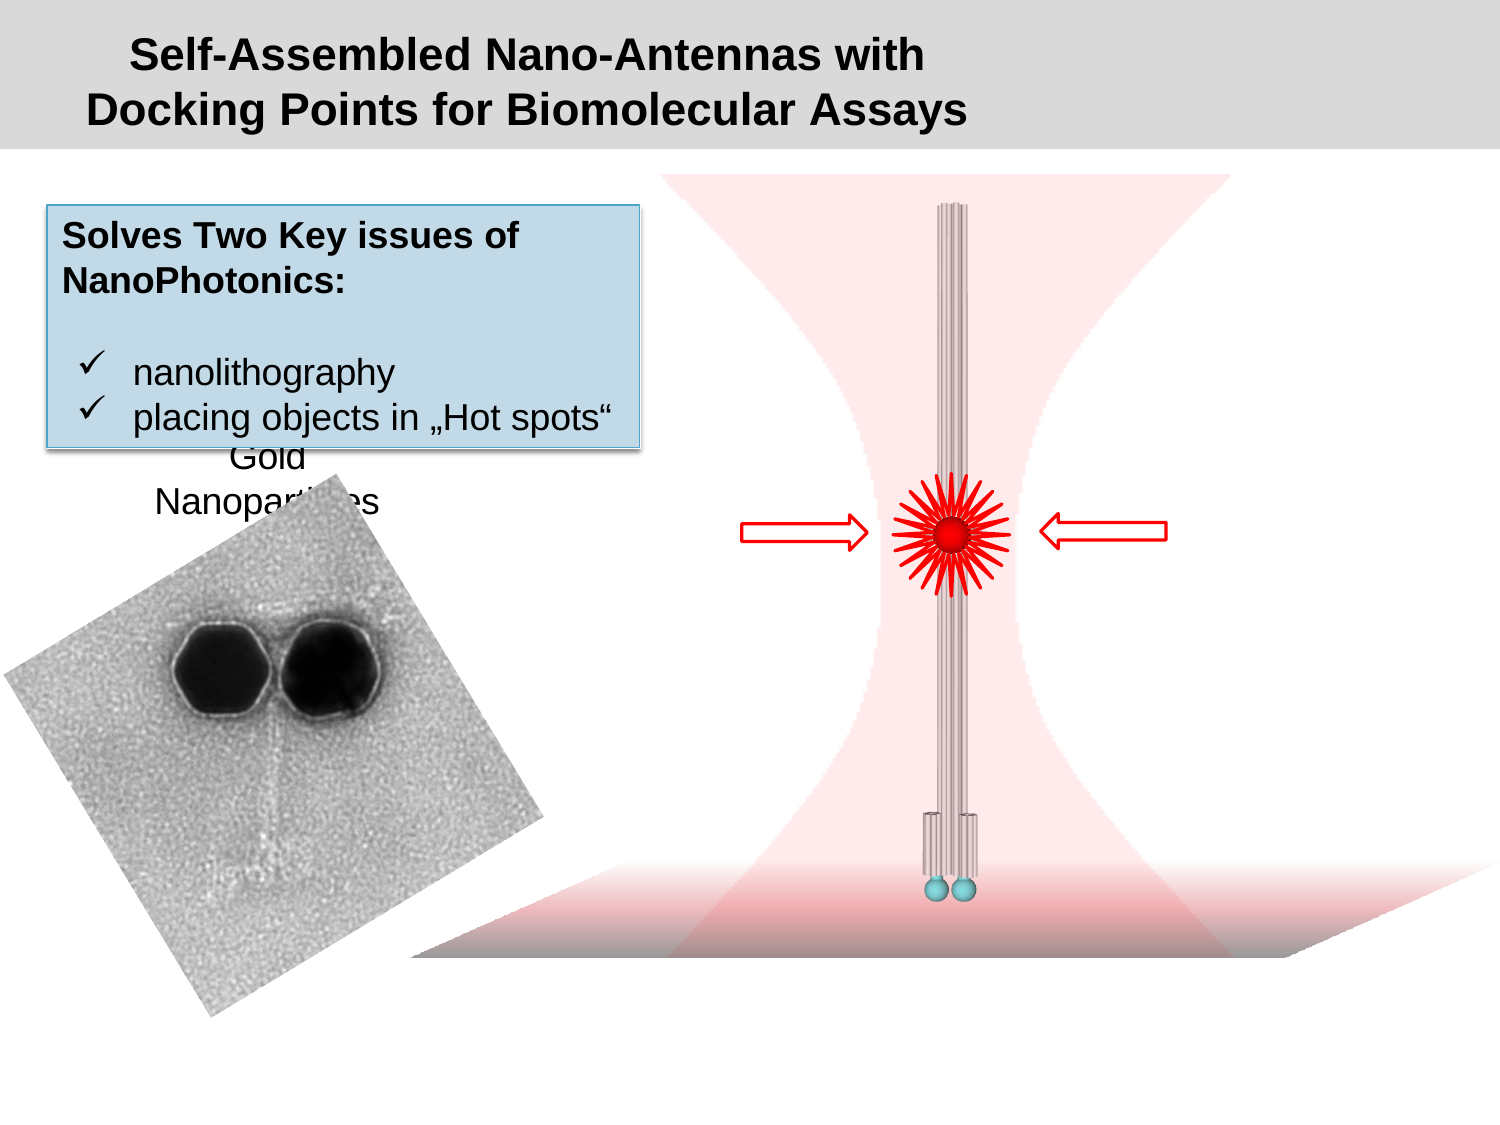

# Self-Assembled Nano-Antennas with Docking Points for Biomolecular Assays
Solves Two Key issues of
NanoPhotonics:
nanolithography
placing objects in „Hot spots“
Gold
Nanoparticles